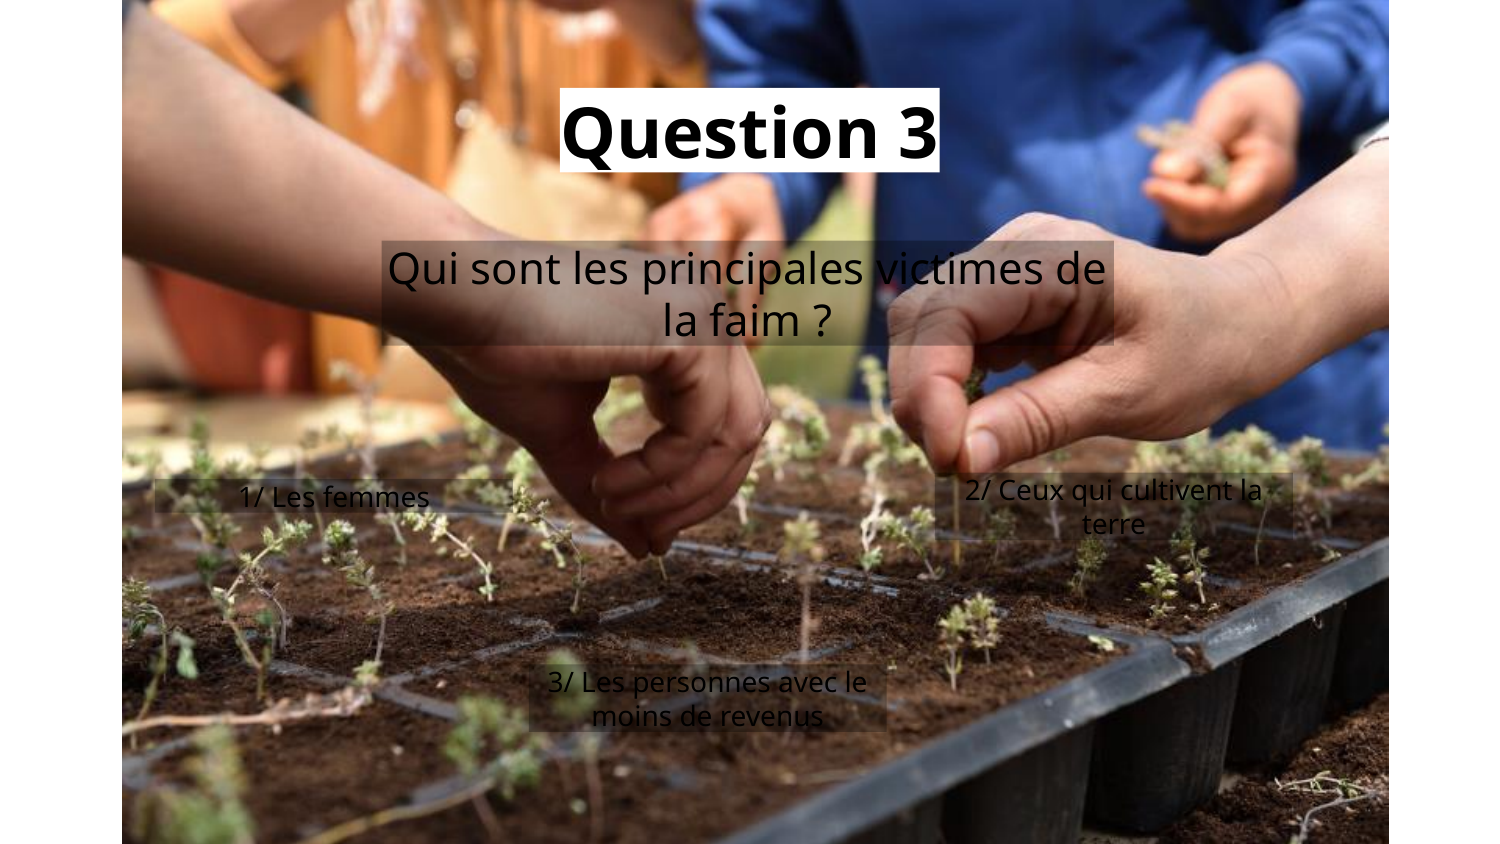

Question 3
Qui sont les principales victimes de la faim ?
​2/ Ceux qui cultivent la terre
1/ Les femmes
3/ Les personnes avec le moins de revenus